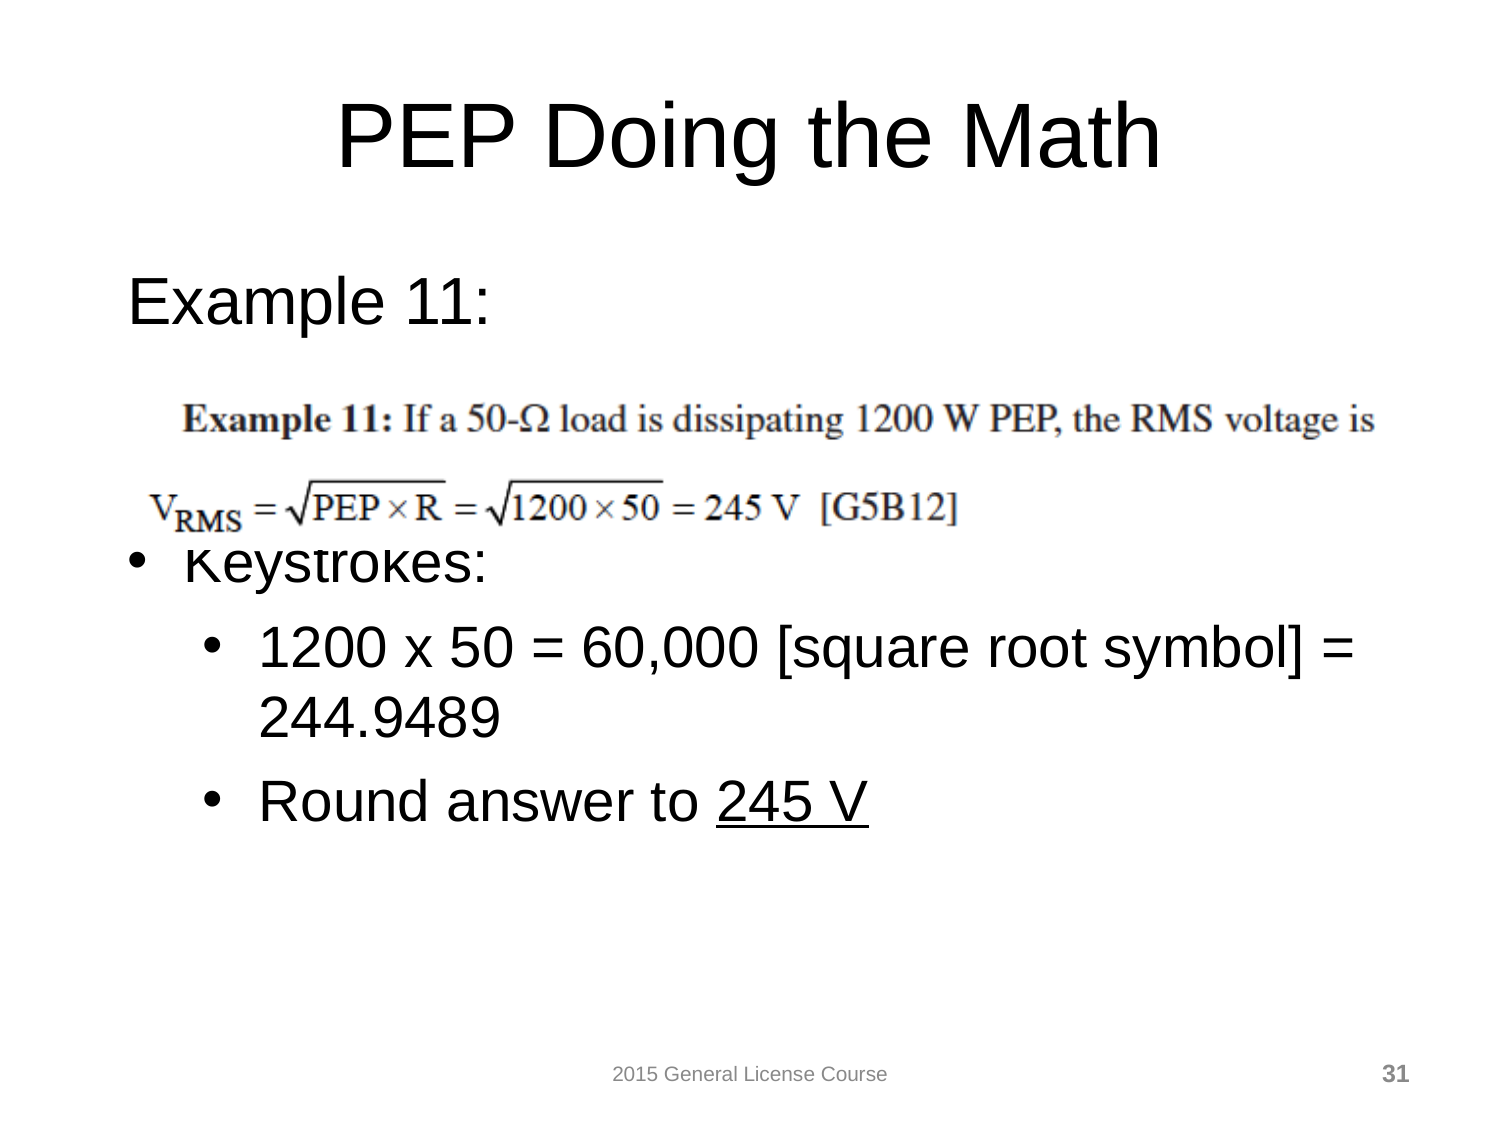

PEP Doing the Math
Example 11:
Keystrokes:
1200 x 50 = 60,000 [square root symbol] = 244.9489
Round answer to 245 V
2015 General License Course